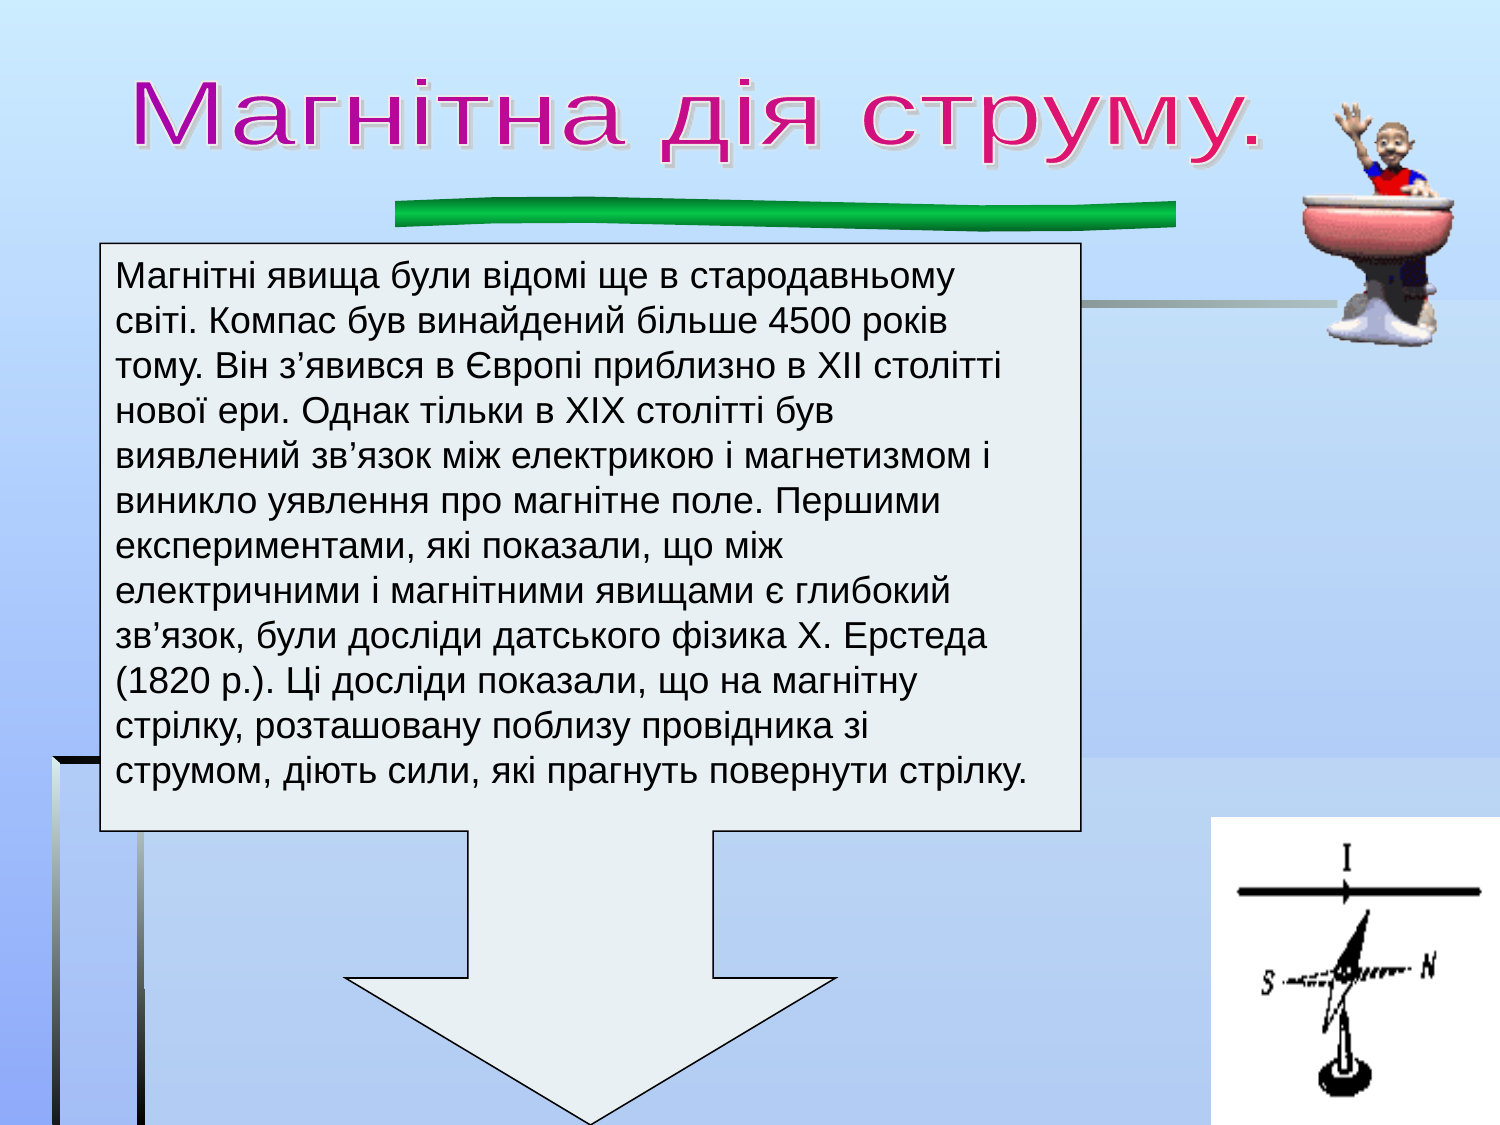

Магнітна дія струму.
Магнітні явища були відомі ще в стародавньому світі. Компас був винайдений більше 4500 років тому. Він з’явився в Європі приблизно в XII столітті нової ери. Однак тільки в XIX столітті був виявлений зв’язок між електрикою і магнетизмом і виникло уявлення про магнітне поле. Першими експериментами, які показали, що між електричними і магнітними явищами є глибокий зв’язок, були досліди датського фізика Х. Ерстеда (1820 р.). Ці досліди показали, що на магнітну стрілку, розташовану поблизу провідника зі струмом, діють сили, які прагнуть повернути стрілку.